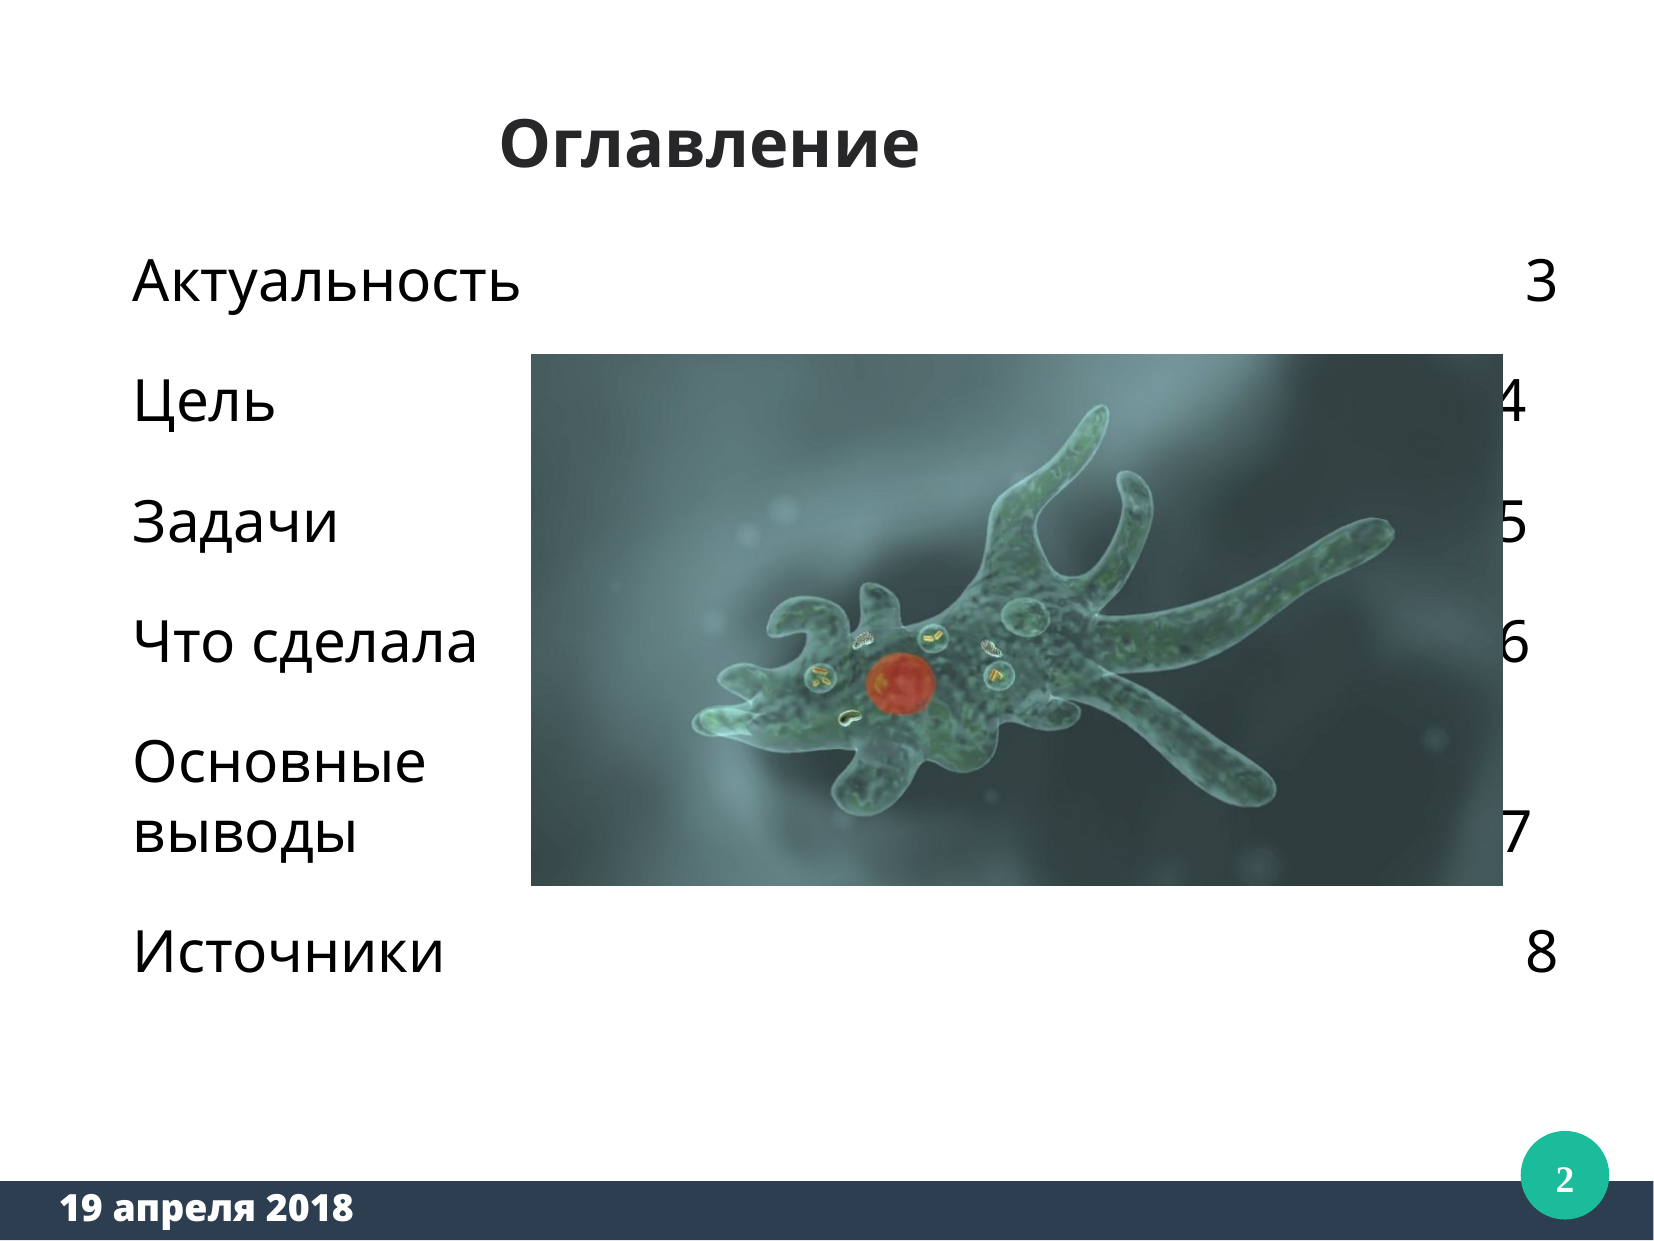

Оглавление
Актуальность 3
Цель 4
Задачи 5
Что сделала 6
Основные
выводы 7
Источники 8
2